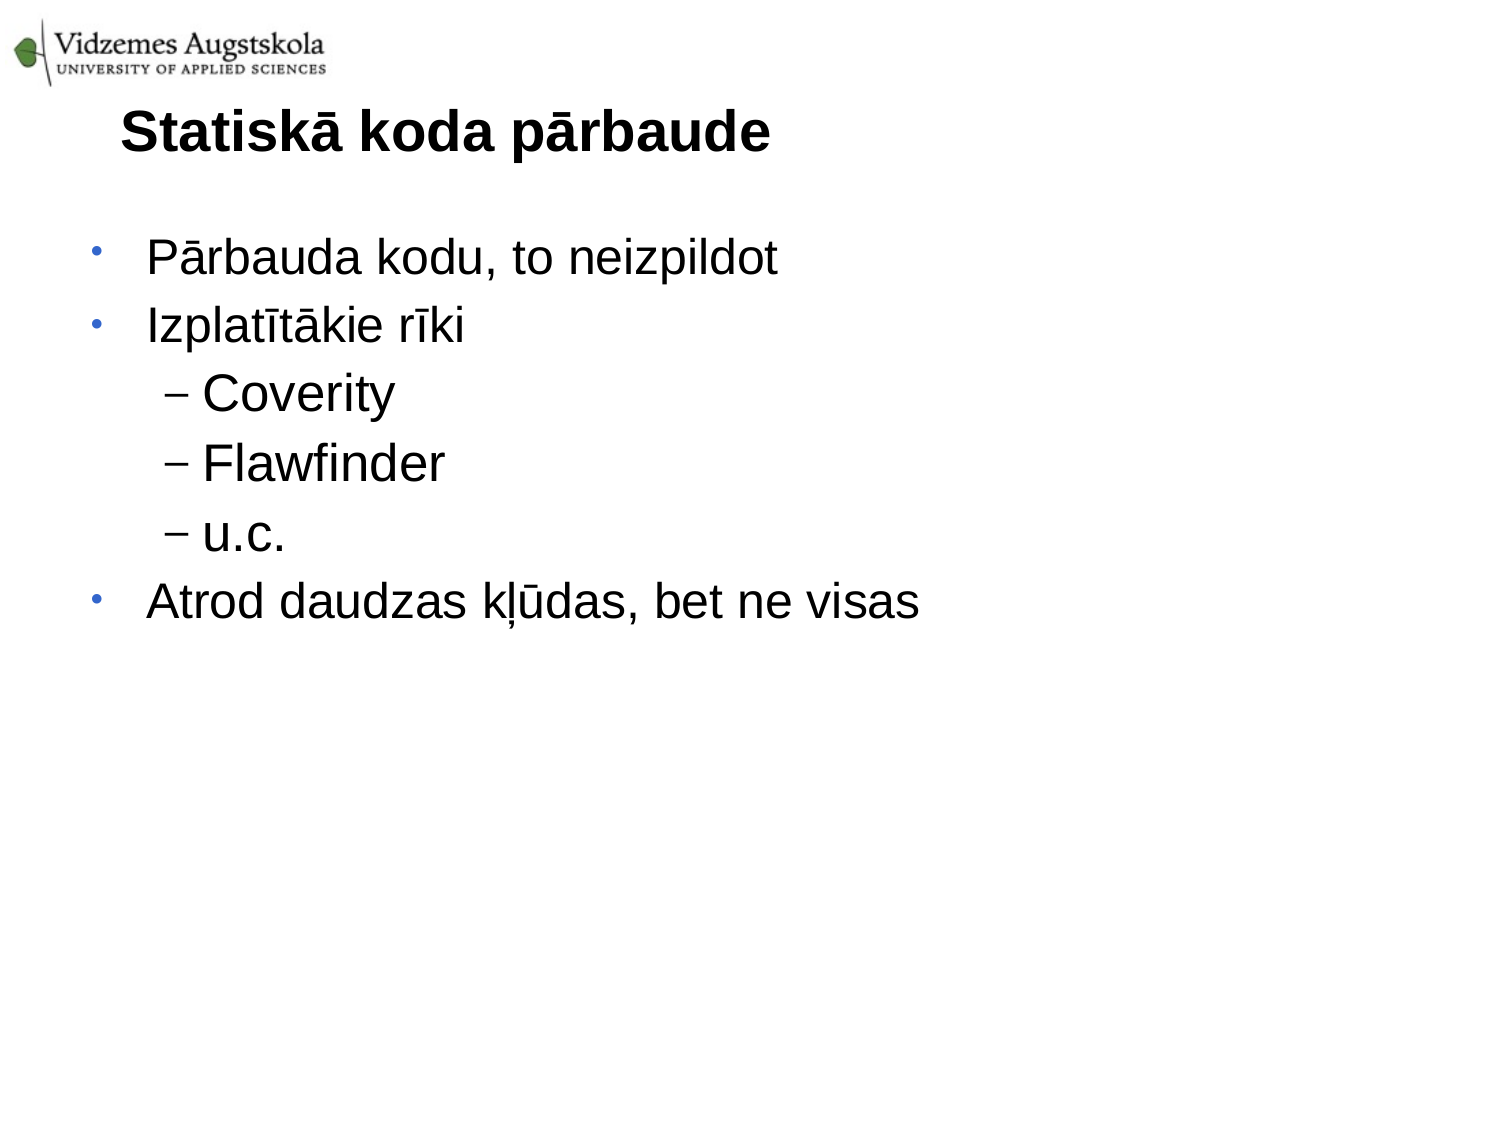

# Statiskā koda pārbaude
Pārbauda kodu, to neizpildot
Izplatītākie rīki
Coverity
Flawfinder
u.c.
Atrod daudzas kļūdas, bet ne visas